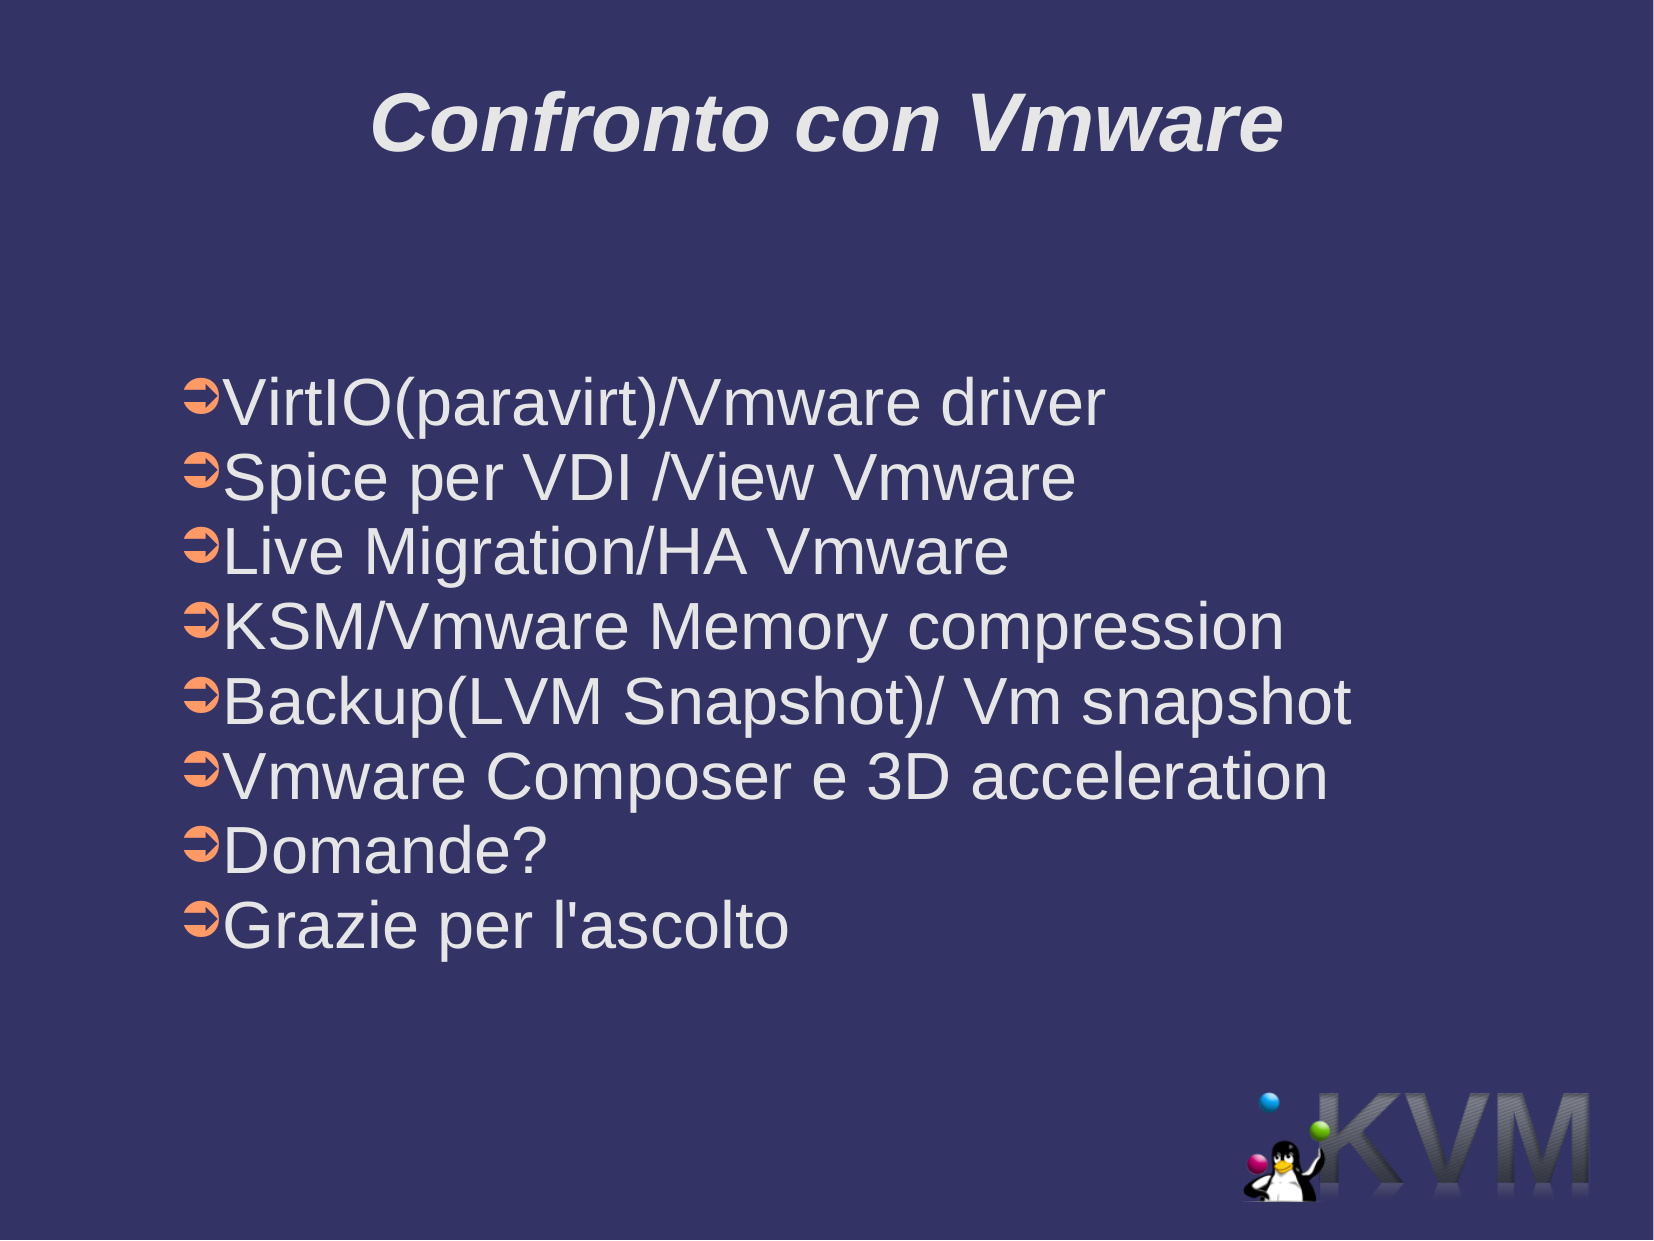

# Confronto con Vmware
VirtIO(paravirt)/Vmware driver
Spice per VDI /View Vmware
Live Migration/HA Vmware
KSM/Vmware Memory compression
Backup(LVM Snapshot)/ Vm snapshot
Vmware Composer e 3D acceleration
Domande?
Grazie per l'ascolto